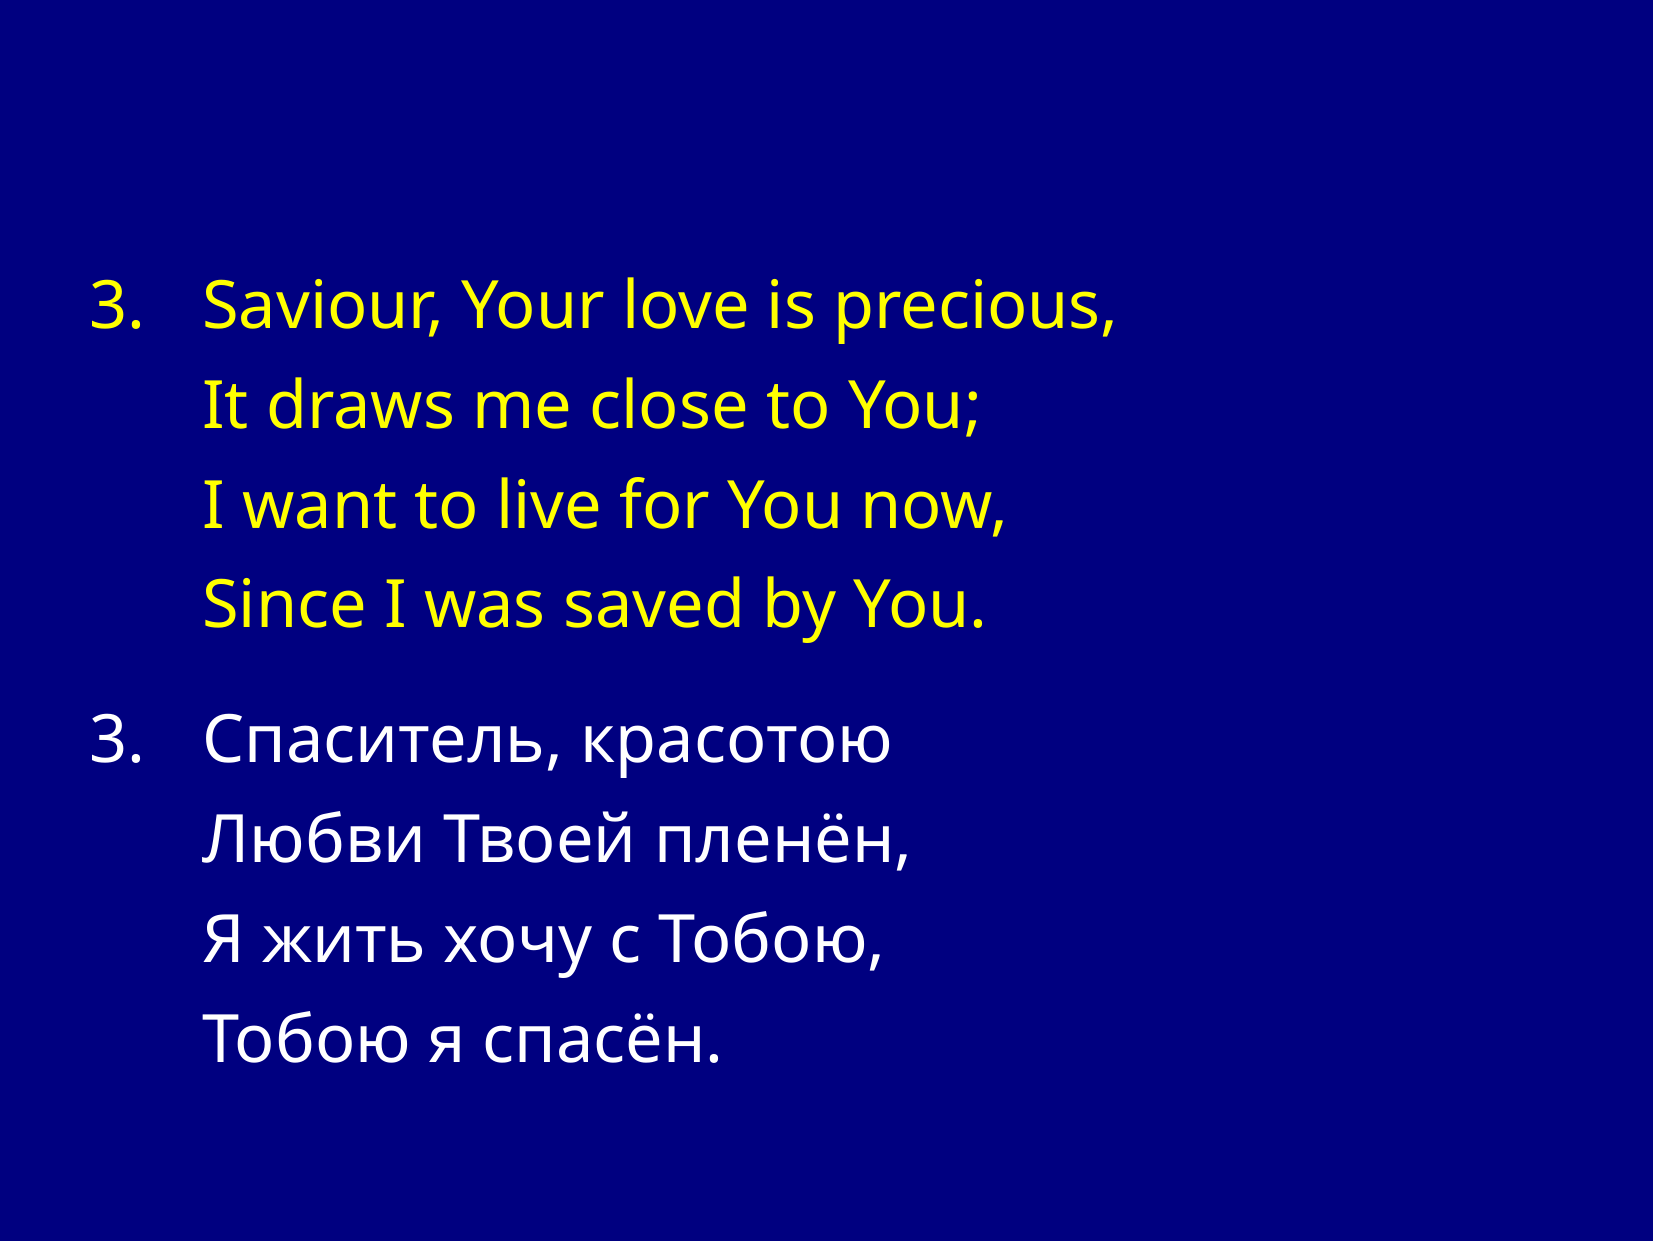

3.	Saviour, Your love is precious,
	It draws me close to You;
	I want to live for You now,
	Since I was saved by You.
3.	Спаситель, красотою
	Любви Твоей пленён,
	Я жить хочу с Тобою,
	Тобою я спасён.